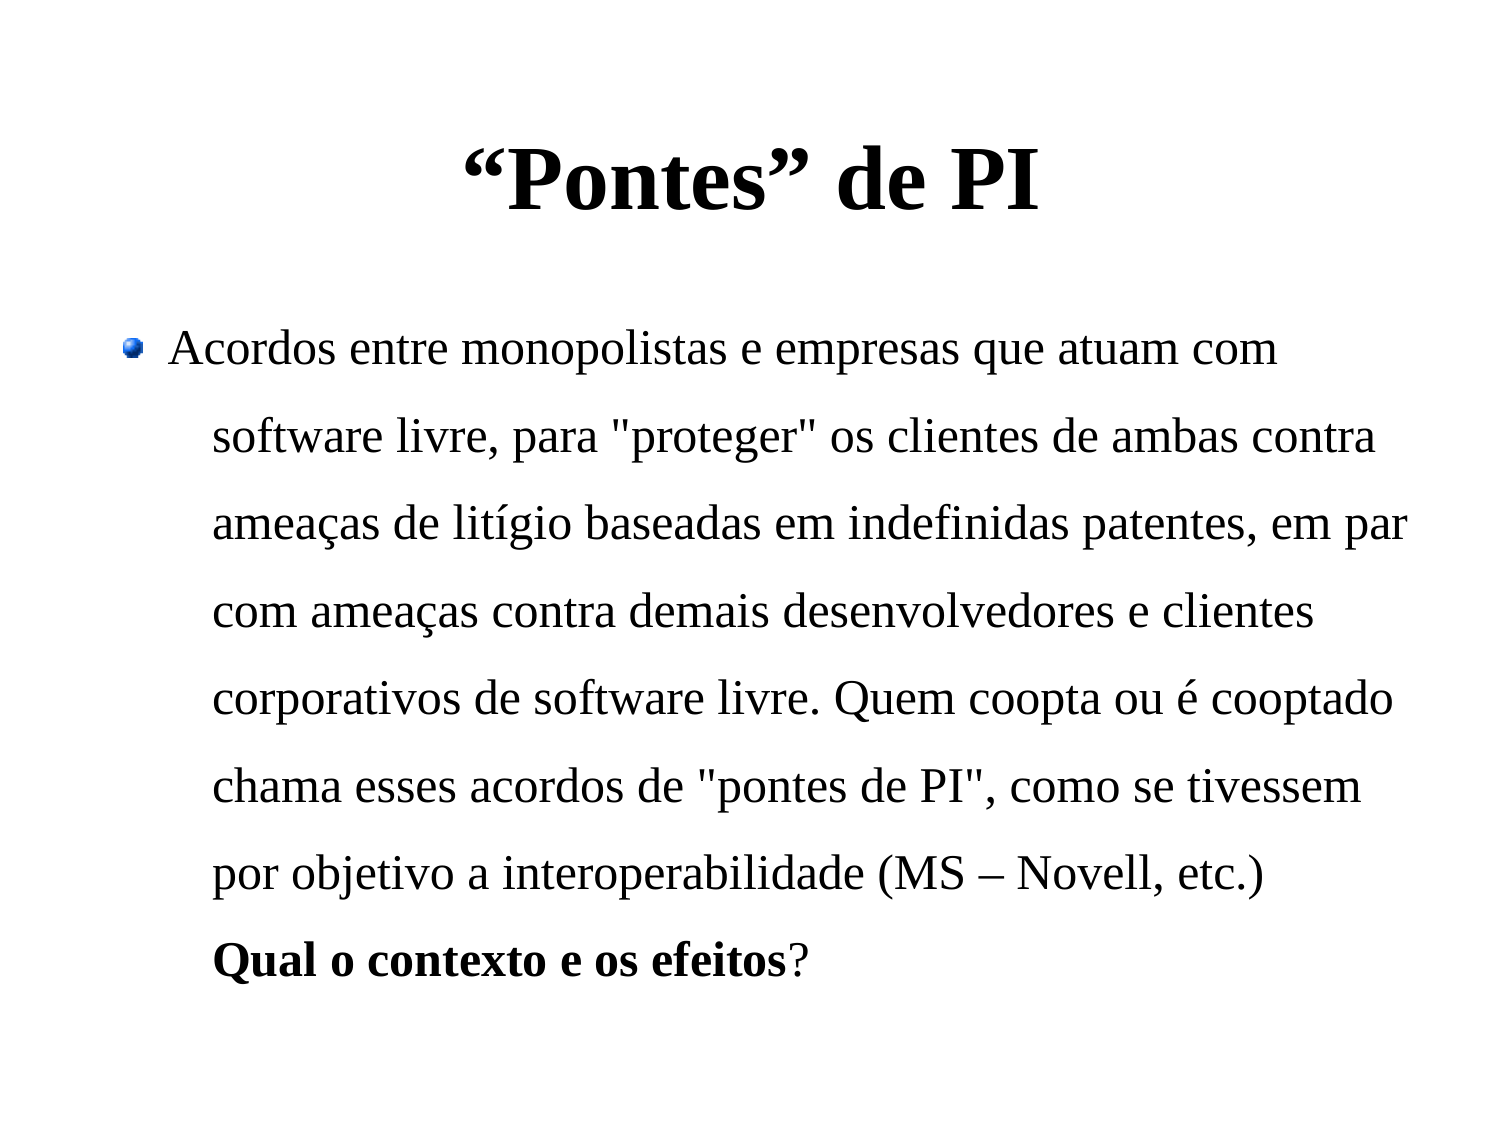

# “Pontes” de PI
Acordos entre monopolistas e empresas que atuam com software livre, para "proteger" os clientes de ambas contra ameaças de litígio baseadas em indefinidas patentes, em par com ameaças contra demais desenvolvedores e clientes corporativos de software livre. Quem coopta ou é cooptado chama esses acordos de "pontes de PI", como se tivessem por objetivo a interoperabilidade (MS – Novell, etc.)
Qual o contexto e os efeitos?